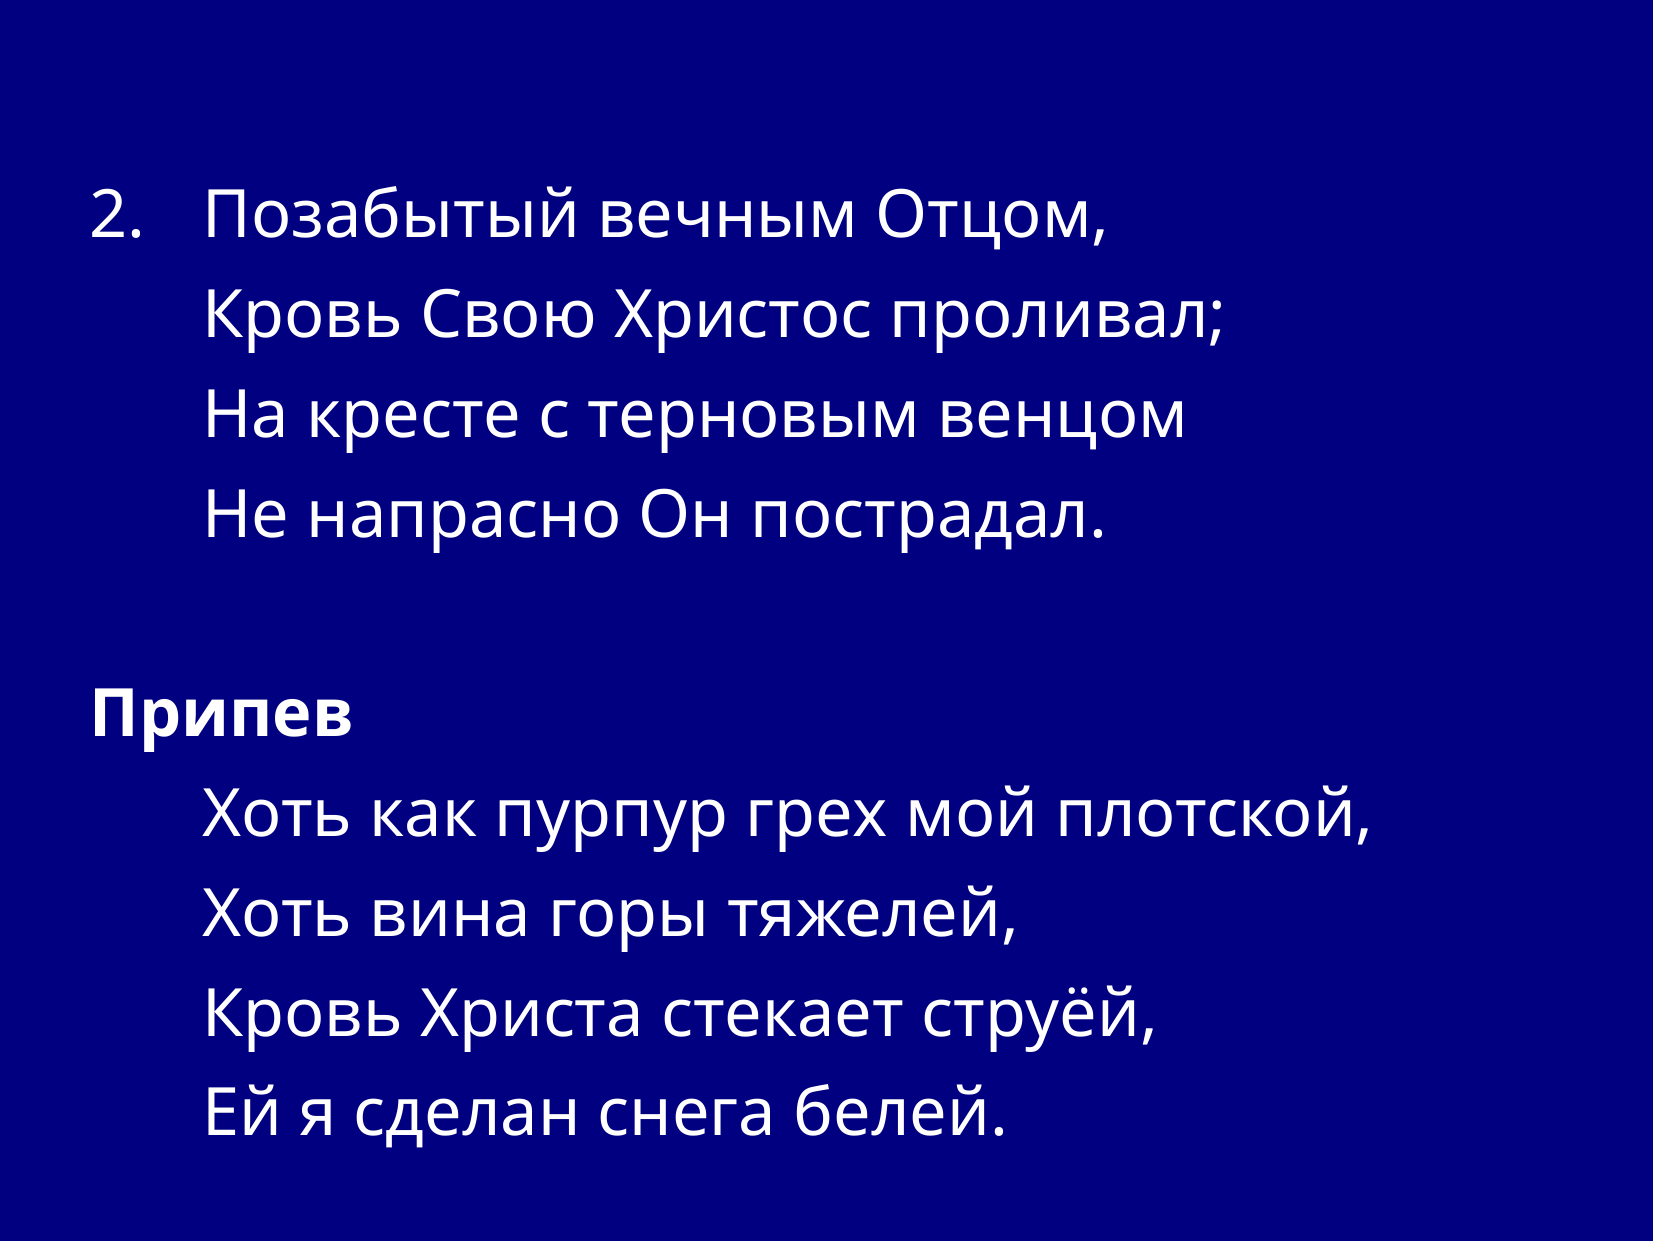

2.	Позабытый вечным Отцом,
	Кровь Свою Христос проливал;
	На кресте с терновым венцом
	Не напрасно Он пострадал.
Припев
	Хоть как пурпур грех мой плотской,
	Хоть вина горы тяжелей,
	Кровь Христа стекает струёй,
	Ей я сделан снега белей.